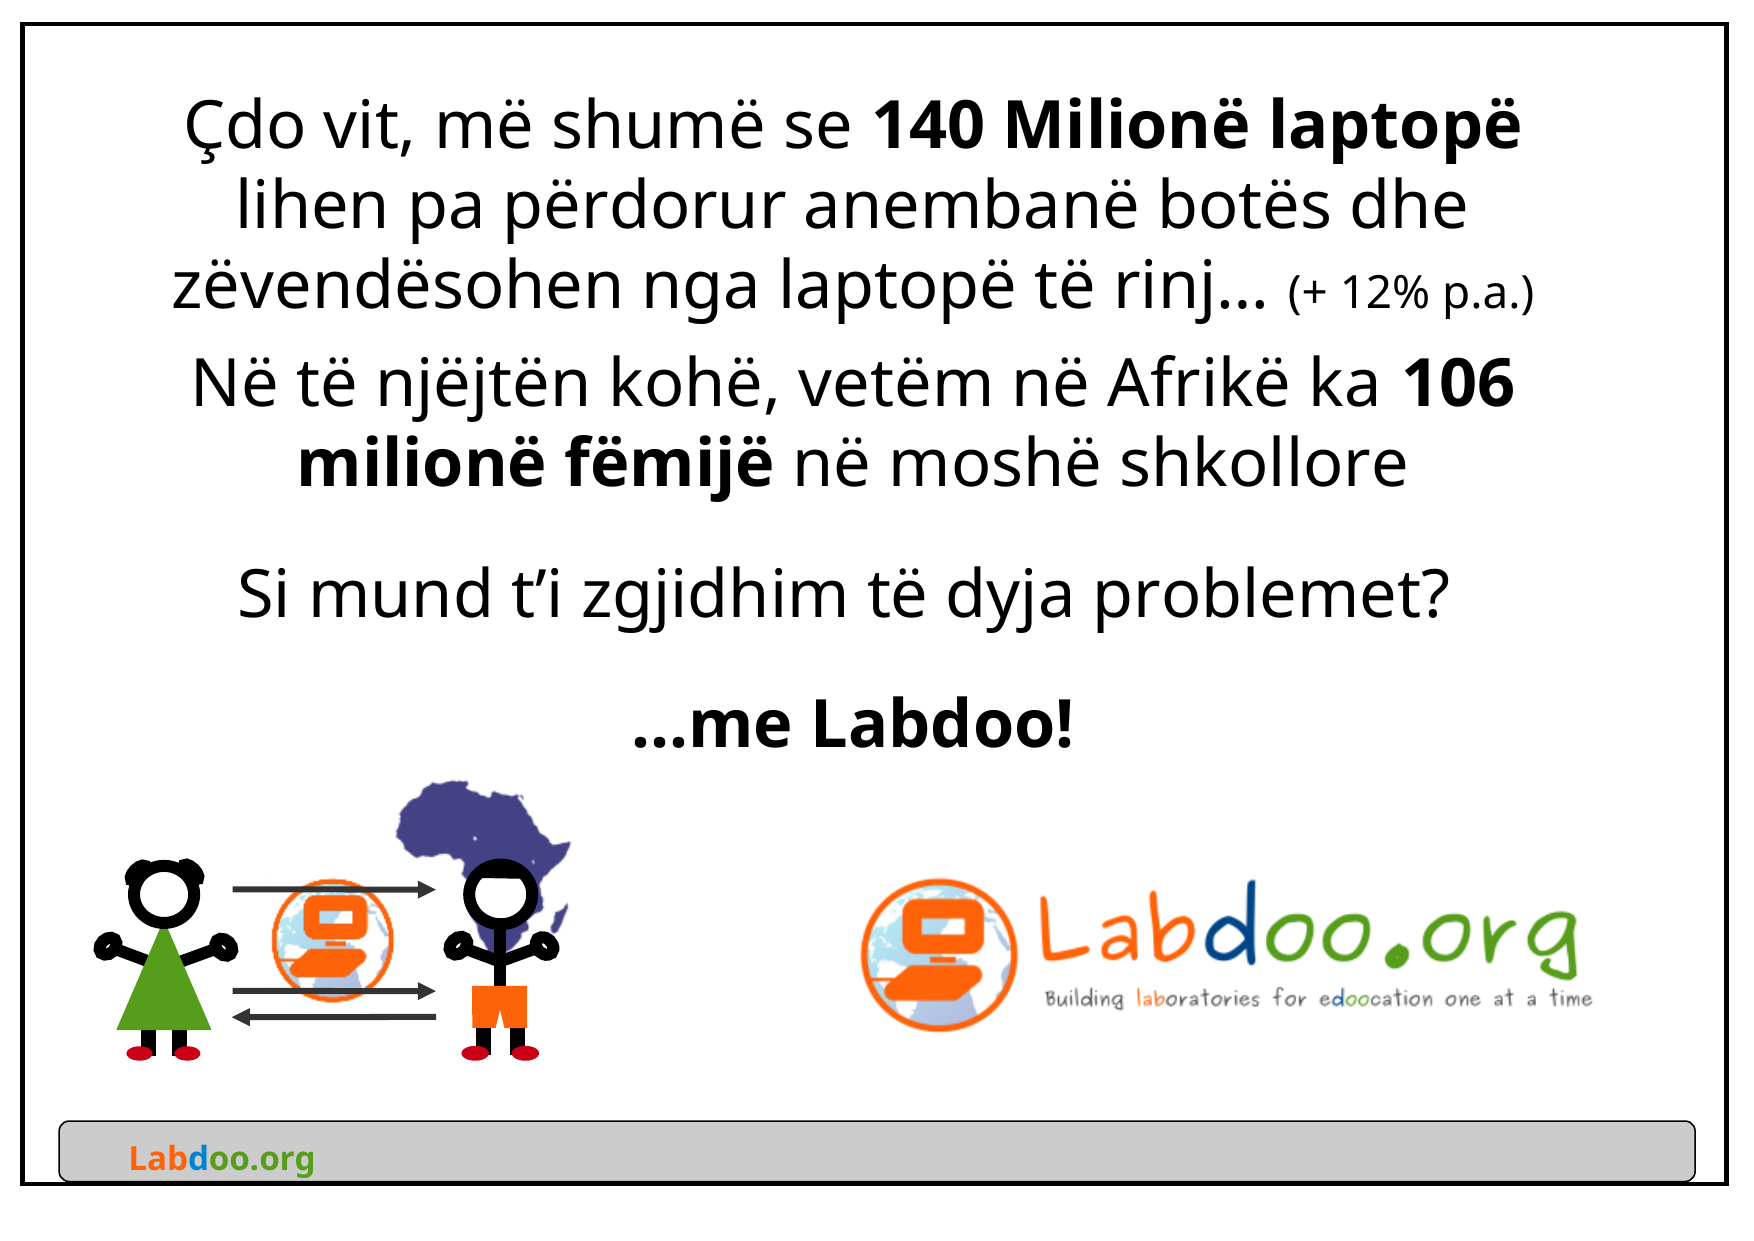

Çdo vit, më shumë se 140 Milionë laptopë lihen pa përdorur anembanë botës dhe zëvendësohen nga laptopë të rinj… (+ 12% p.a.)
Në të njëjtën kohë, vetëm në Afrikë ka 106 milionë fëmijë në moshë shkollore
Si mund t’i zgjidhim të dyja problemet?
...me Labdoo!
Labdoo.org